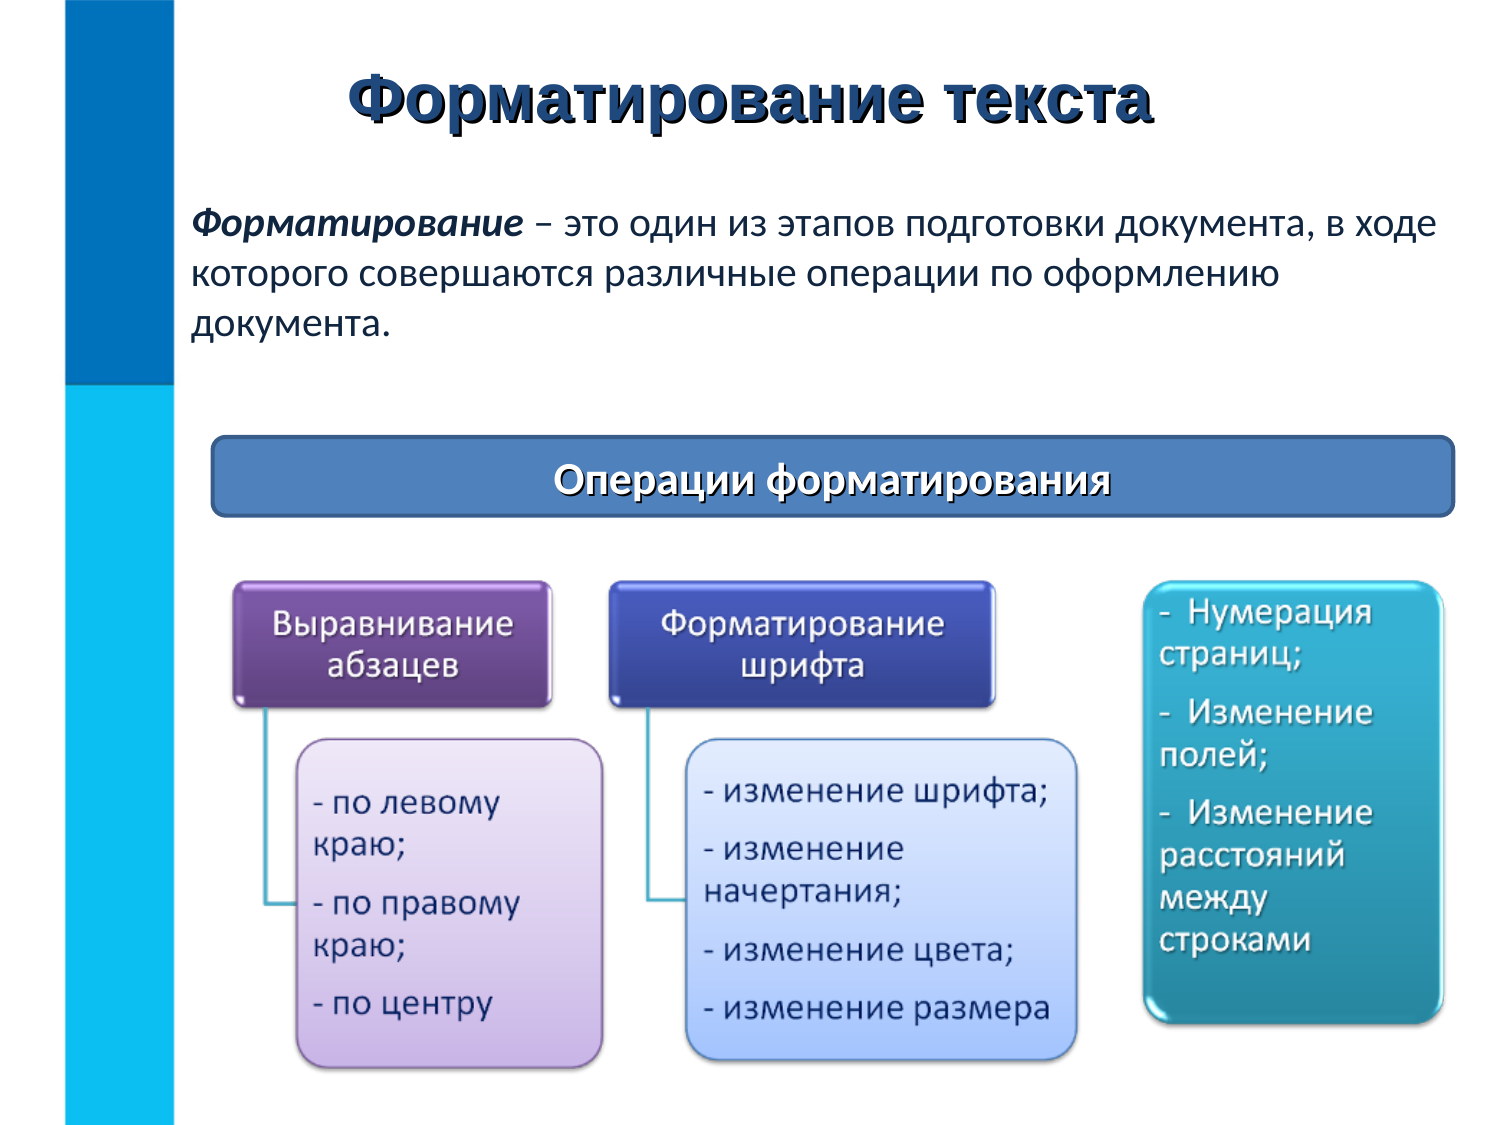

Форматирование текста
# Форматирование – это один из этапов подготовки документа, в ходе которого совершаются различные операции по оформлению документа.
Операции форматирования